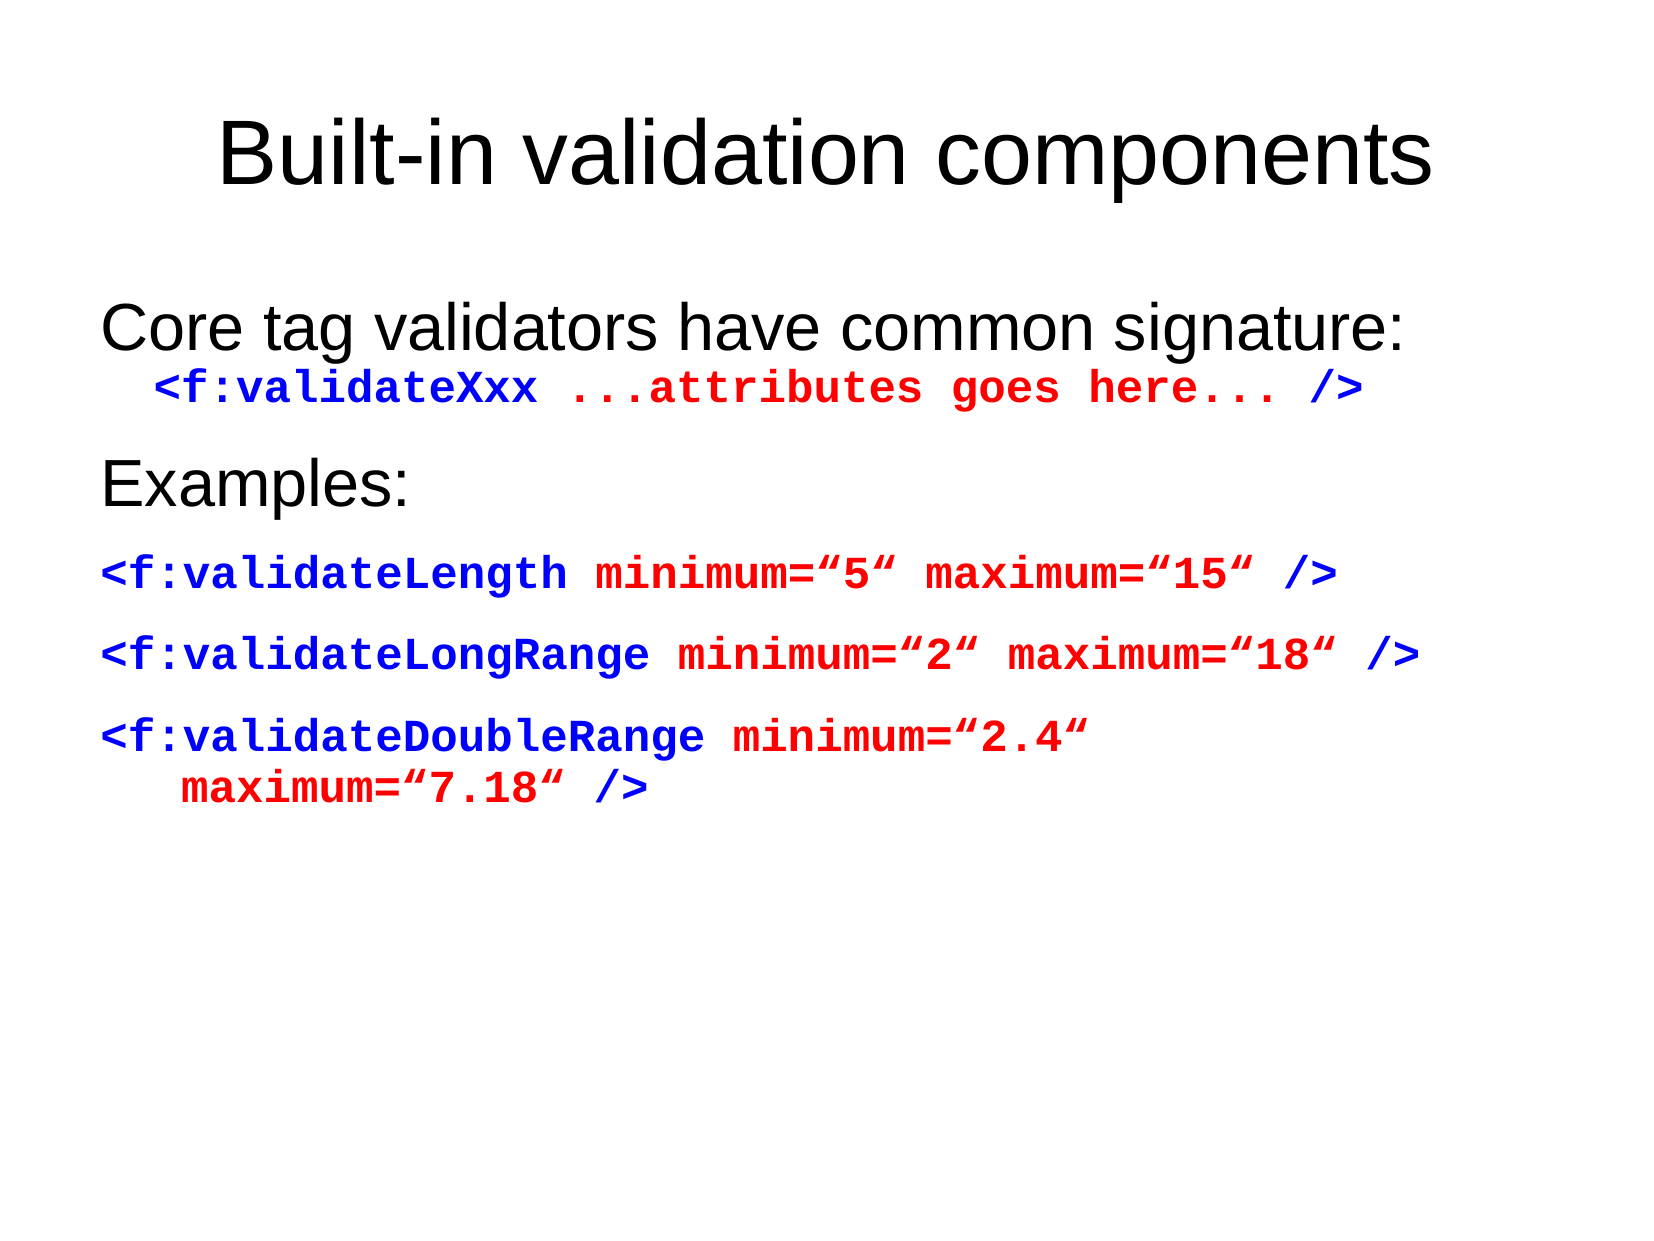

# Built-in validation components
Core tag validators have common signature:
<f:validateXxx ...attributes goes here... />
Examples:
<f:validateLength minimum=“5“ maximum=“15“ />
<f:validateLongRange minimum=“2“ maximum=“18“ />
<f:validateDoubleRange minimum=“2.4“
 maximum=“7.18“ />